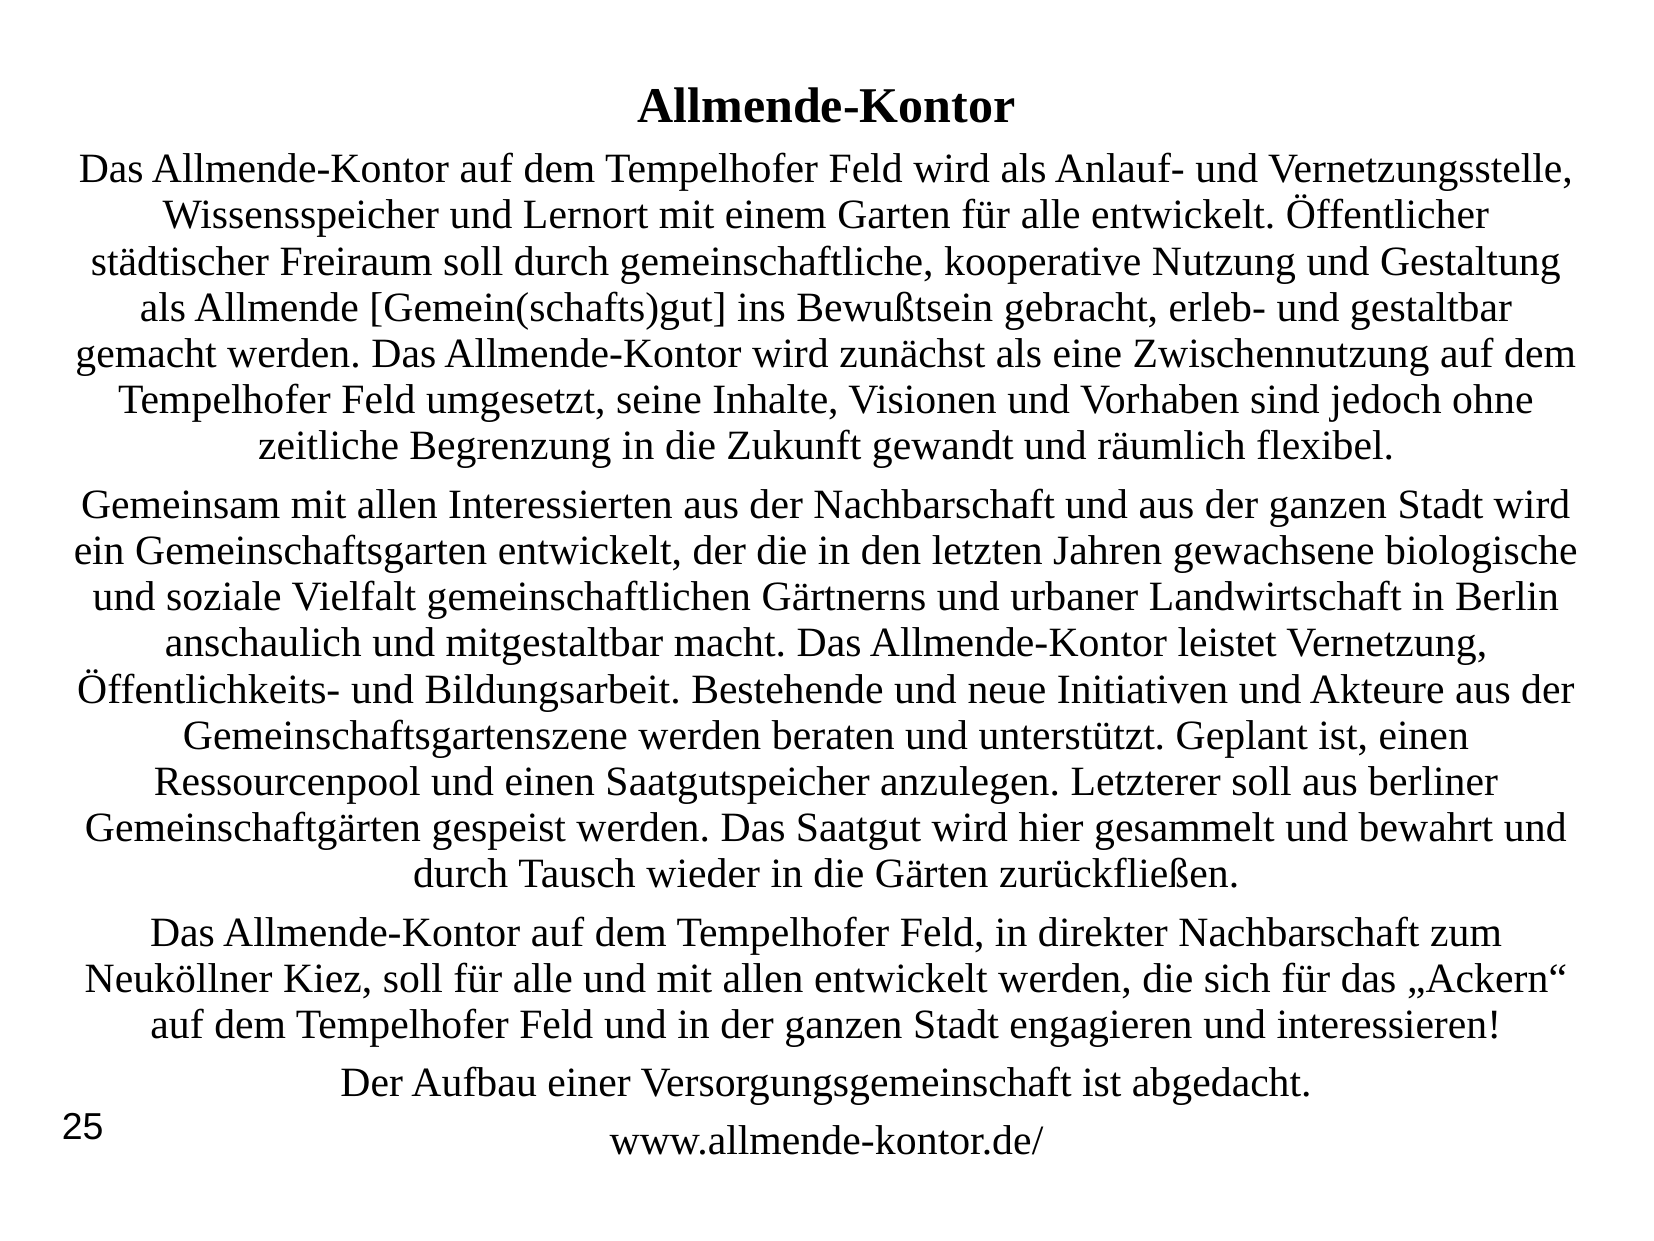

Allmende-Kontor
Das Allmende-Kontor auf dem Tempelhofer Feld wird als Anlauf- und Vernetzungsstelle, Wissensspeicher und Lernort mit einem Garten für alle entwickelt. Öffentlicher städtischer Freiraum soll durch gemeinschaftliche, kooperative Nutzung und Gestaltung als Allmende [Gemein(schafts)gut] ins Bewußtsein gebracht, erleb- und gestaltbar gemacht werden. Das Allmende-Kontor wird zunächst als eine Zwischennutzung auf dem Tempelhofer Feld umgesetzt, seine Inhalte, Visionen und Vorhaben sind jedoch ohne zeitliche Begrenzung in die Zukunft gewandt und räumlich flexibel.
Gemeinsam mit allen Interessierten aus der Nachbarschaft und aus der ganzen Stadt wird ein Gemeinschaftsgarten entwickelt, der die in den letzten Jahren gewachsene biologische und soziale Vielfalt gemeinschaftlichen Gärtnerns und urbaner Landwirtschaft in Berlin anschaulich und mitgestaltbar macht. Das Allmende-Kontor leistet Vernetzung, Öffentlichkeits- und Bildungsarbeit. Bestehende und neue Initiativen und Akteure aus der Gemeinschaftsgartenszene werden beraten und unterstützt. Geplant ist, einen Ressourcenpool und einen Saatgutspeicher anzulegen. Letzterer soll aus berliner Gemeinschaftgärten gespeist werden. Das Saatgut wird hier gesammelt und bewahrt und durch Tausch wieder in die Gärten zurückfließen.
Das Allmende-Kontor auf dem Tempelhofer Feld, in direkter Nachbarschaft zum Neuköllner Kiez, soll für alle und mit allen entwickelt werden, die sich für das „Ackern“ auf dem Tempelhofer Feld und in der ganzen Stadt engagieren und interessieren!
Der Aufbau einer Versorgungsgemeinschaft ist abgedacht.
www.allmende-kontor.de/